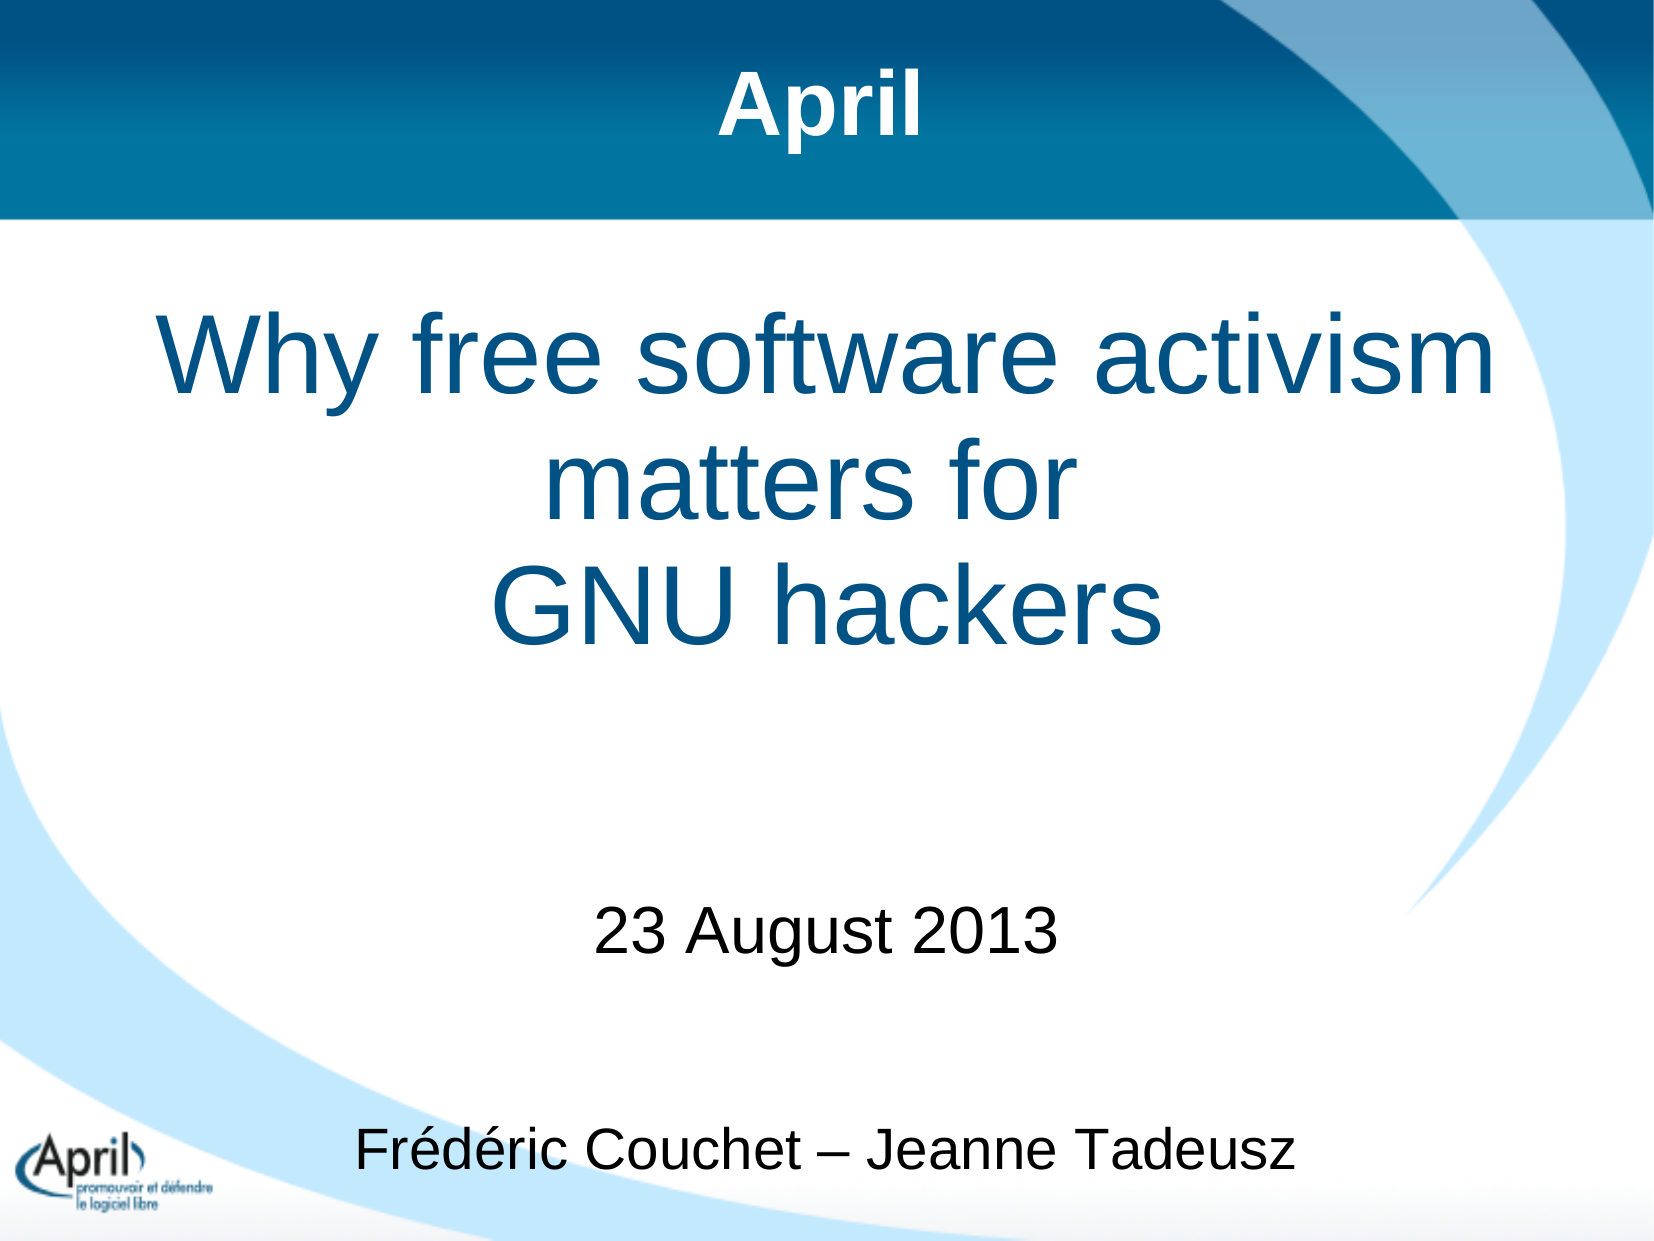

# April
Why free software activism matters for
GNU hackers
23 August 2013
Frédéric Couchet – Jeanne Tadeusz